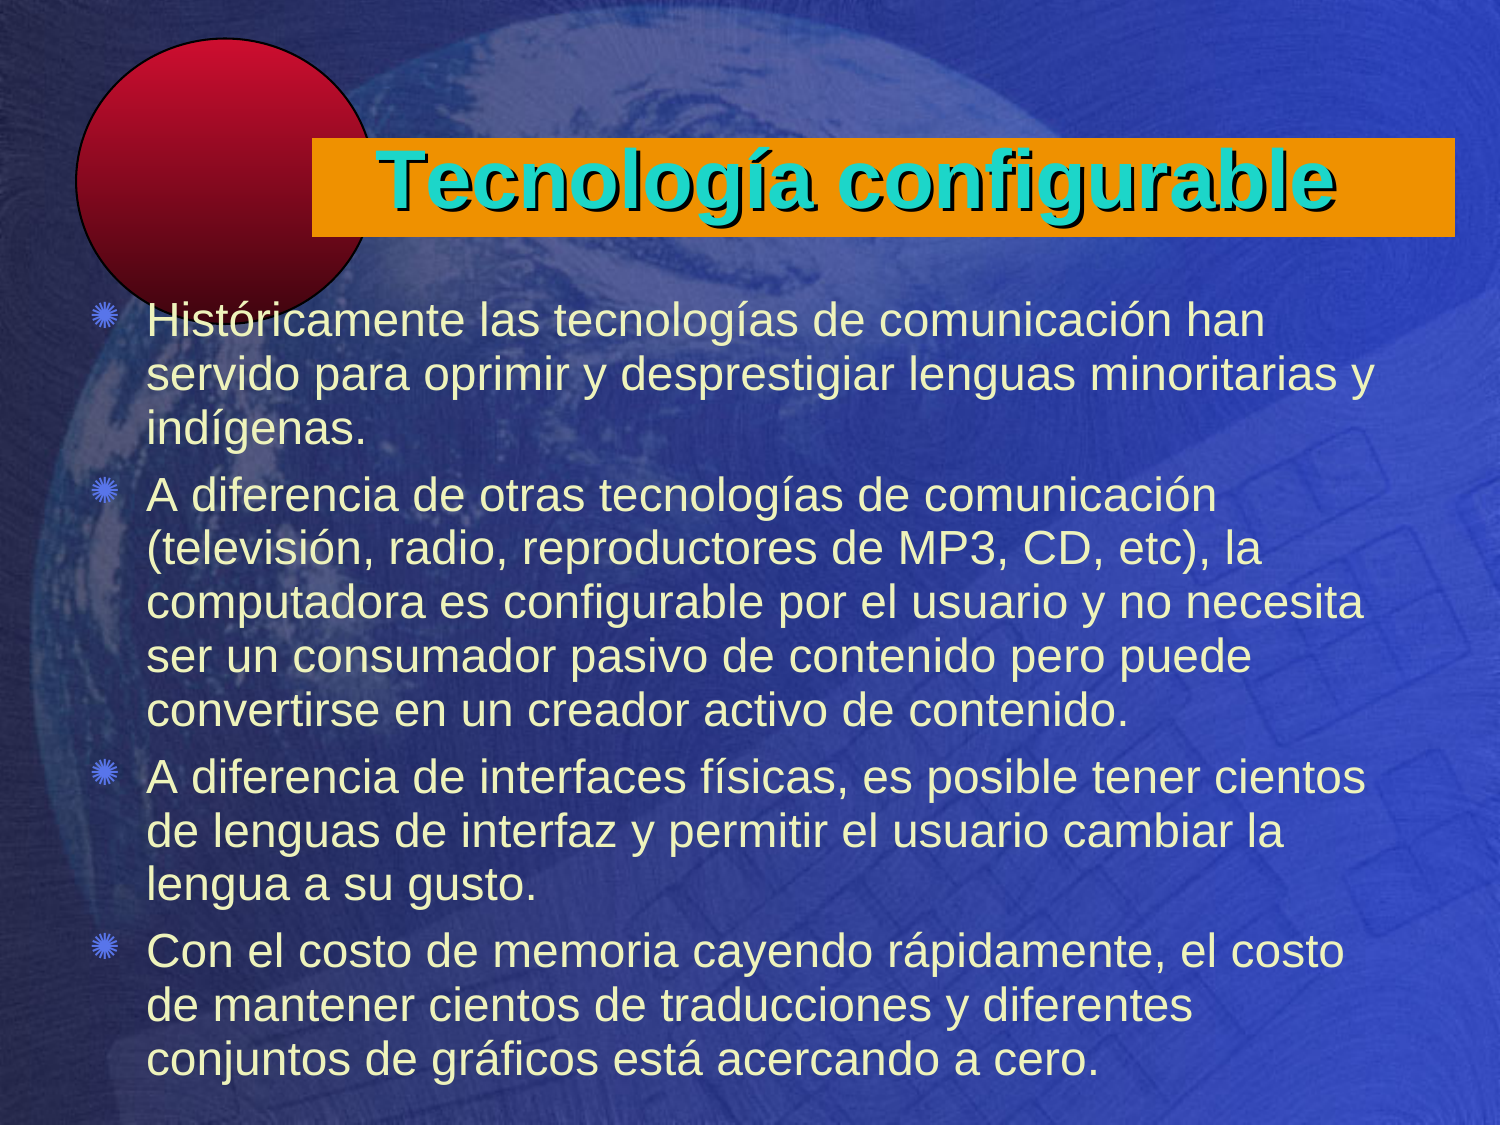

# Tecnología configurable
Históricamente las tecnologías de comunicación han servido para oprimir y desprestigiar lenguas minoritarias y indígenas.
A diferencia de otras tecnologías de comunicación (televisión, radio, reproductores de MP3, CD, etc), la computadora es configurable por el usuario y no necesita ser un consumador pasivo de contenido pero puede convertirse en un creador activo de contenido.
A diferencia de interfaces físicas, es posible tener cientos de lenguas de interfaz y permitir el usuario cambiar la lengua a su gusto.
Con el costo de memoria cayendo rápidamente, el costo de mantener cientos de traducciones y diferentes conjuntos de gráficos está acercando a cero.